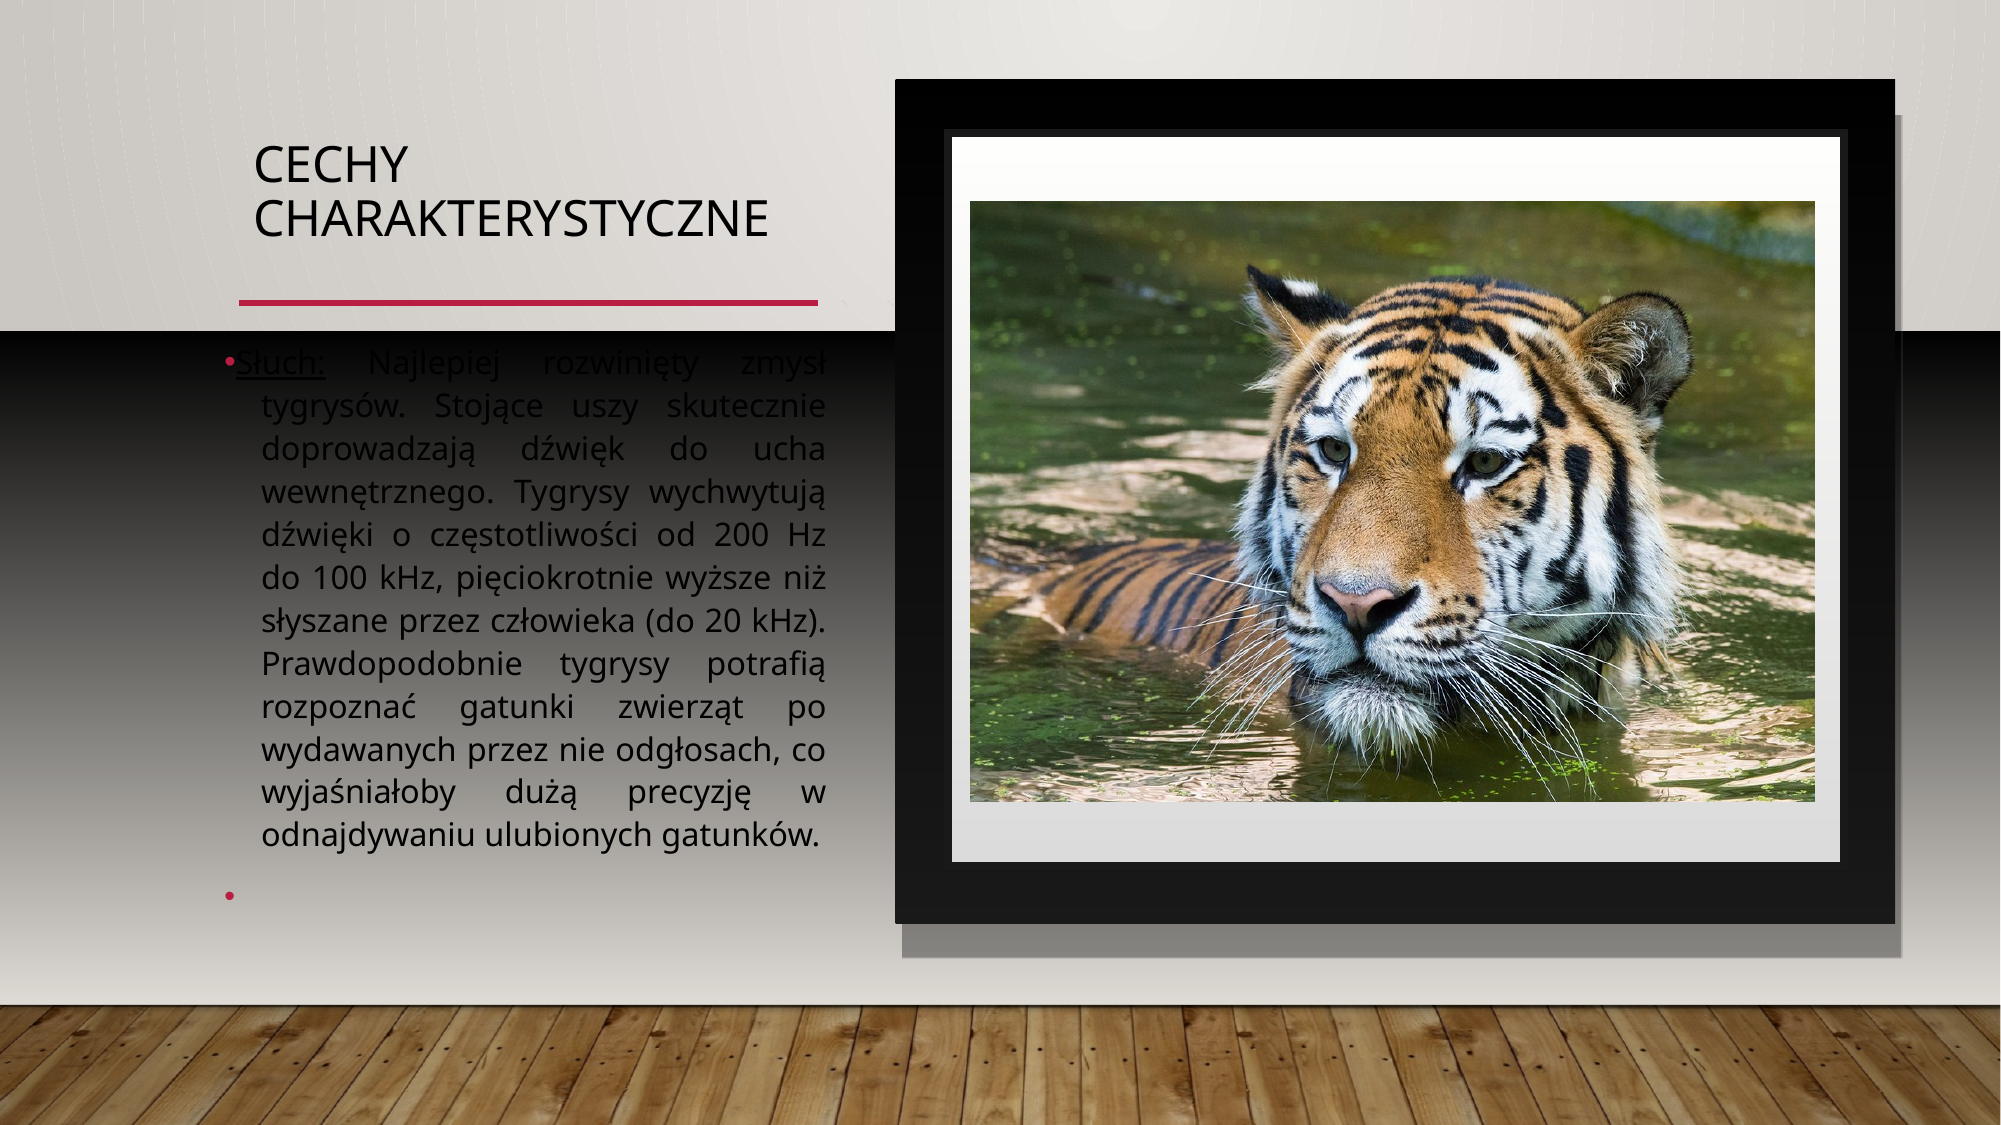

# Cechy charakterystyczne
Słuch: Najlepiej rozwinięty zmysł tygrysów. Stojące uszy skutecznie doprowadzają dźwięk do ucha wewnętrznego. Tygrysy wychwytują dźwięki o częstotliwości od 200 Hz do 100 kHz, pięciokrotnie wyższe niż słyszane przez człowieka (do 20 kHz). Prawdopodobnie tygrysy potrafią rozpoznać gatunki zwierząt po wydawanych przez nie odgłosach, co wyjaśniałoby dużą precyzję w odnajdywaniu ulubionych gatunków.